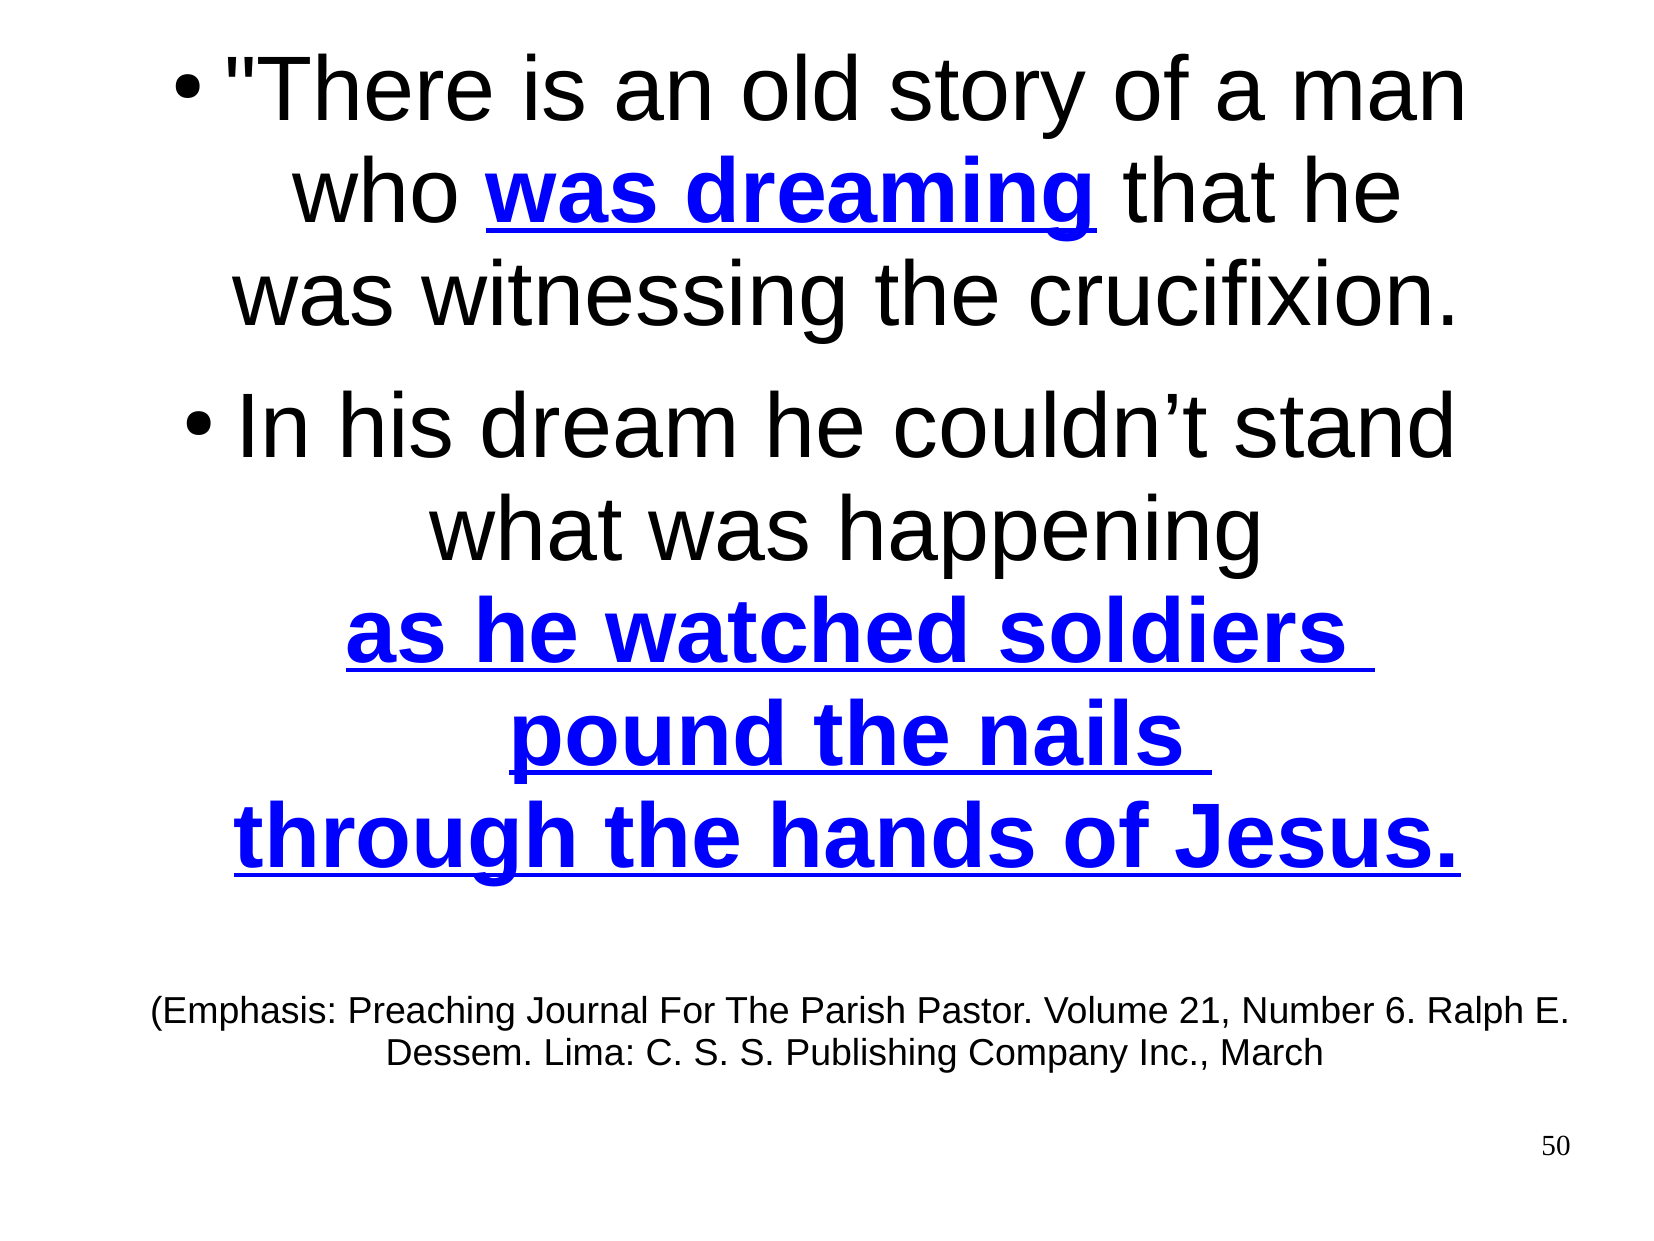

# "There is an old story of a man who was dreaming that he was witnessing the crucifixion.
In his dream he couldn’t stand
what was happening
as he watched soldiers
pound the nails
through the hands of Jesus.
(Emphasis: Preaching Journal For The Parish Pastor. Volume 21, Number 6. Ralph E. Dessem. Lima: C. S. S. Publishing Company Inc., March
50